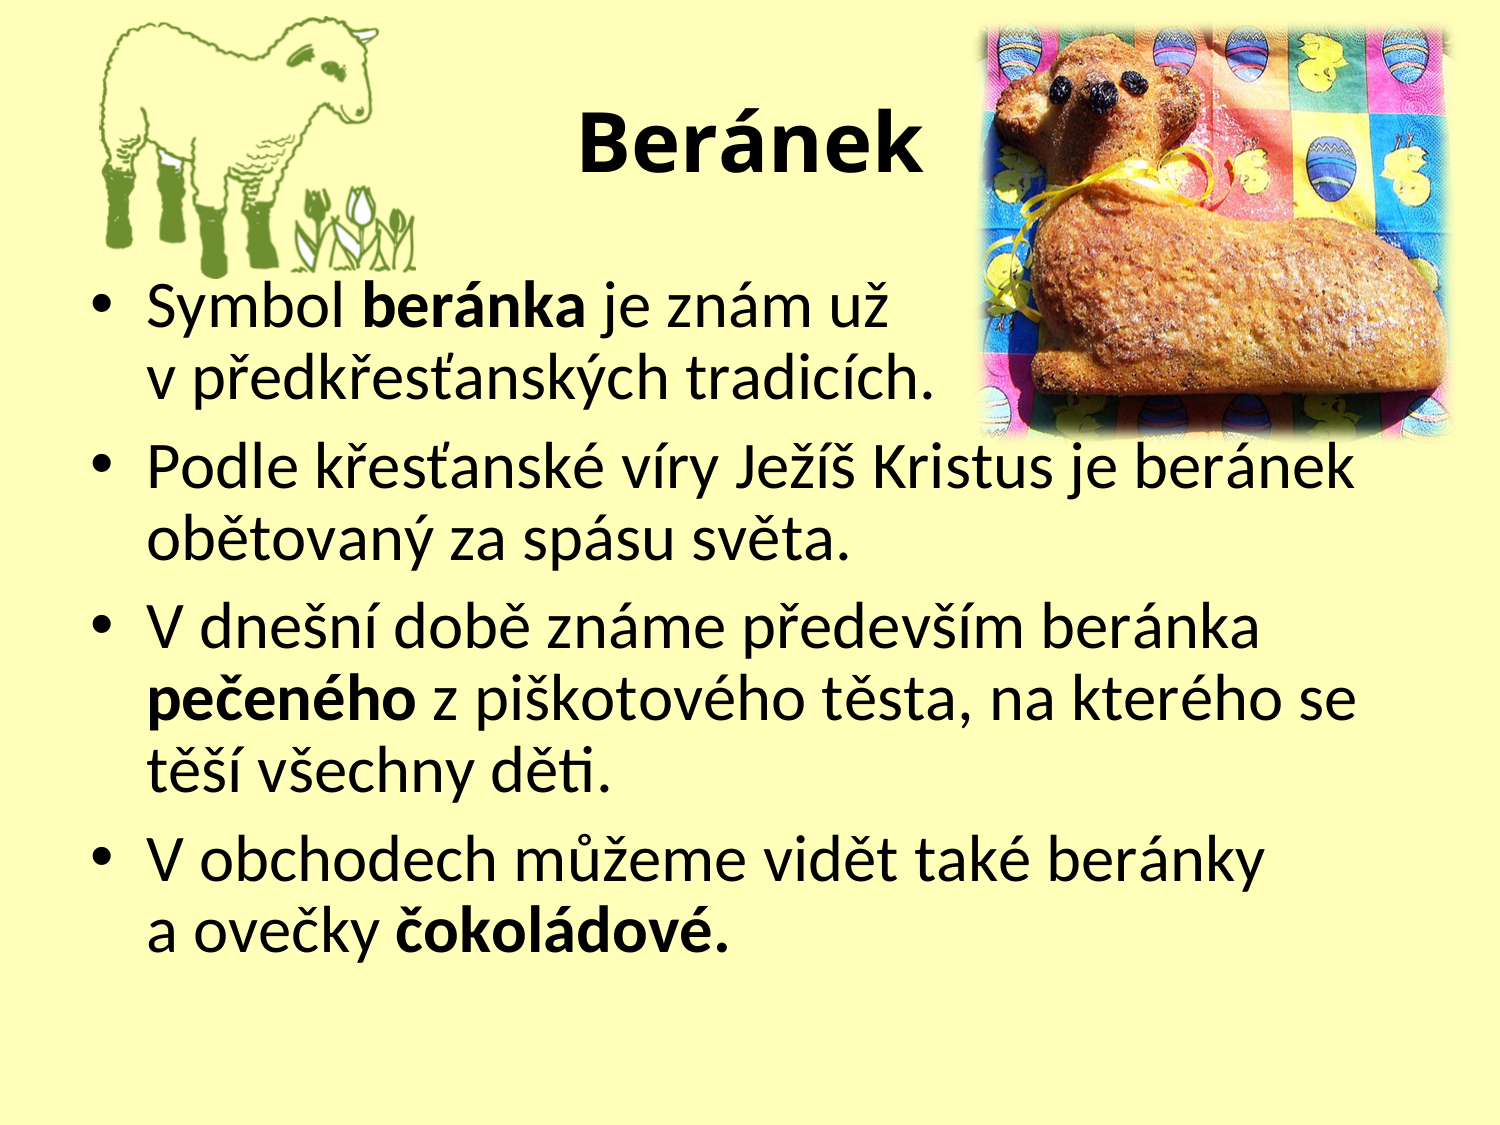

# Beránek
Symbol beránka je znám už
v předkřesťanských tradicích.
Podle křesťanské víry Ježíš Kristus je beránek obětovaný za spásu světa.
V dnešní době známe především beránka pečeného z piškotového těsta, na kterého se těší všechny děti.
V obchodech můžeme vidět také beránky
a ovečky čokoládové.